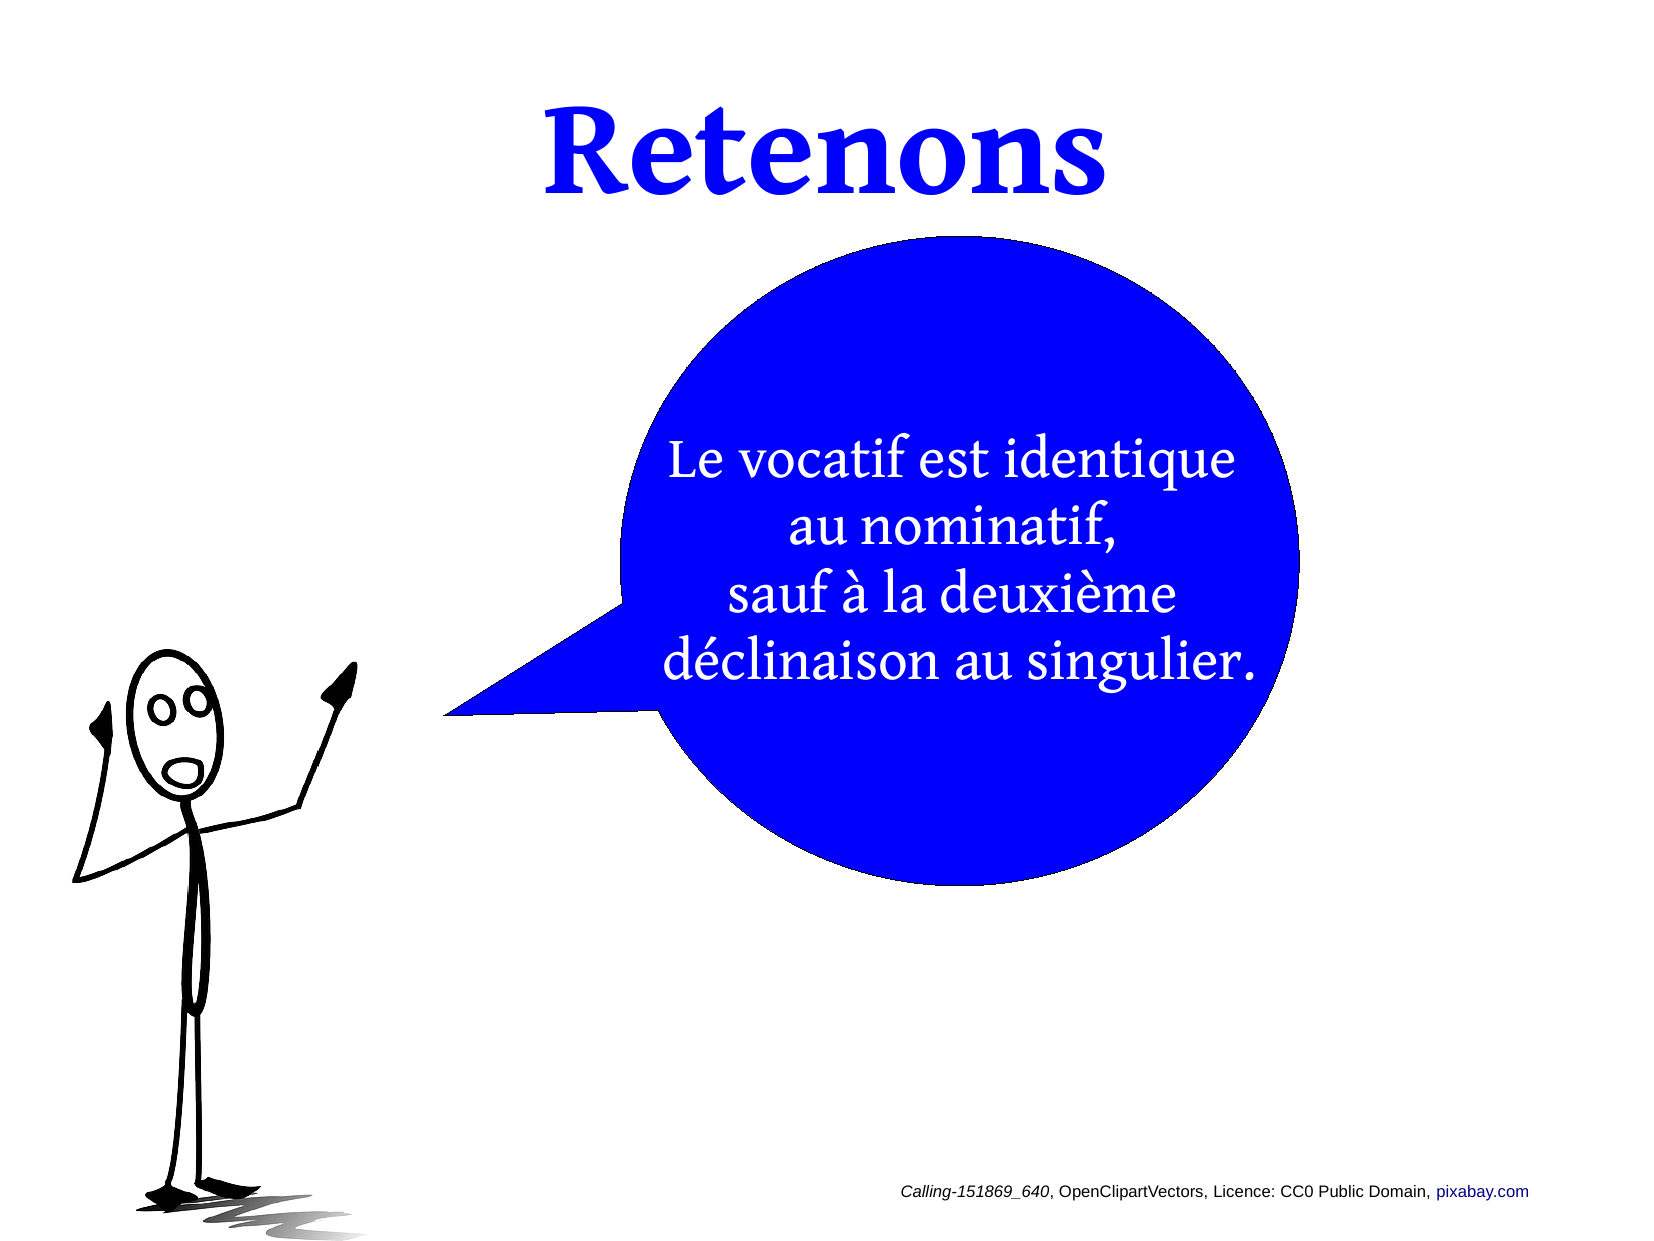

# Retenons
Le vocatif est identique
au nominatif,
sauf à la deuxième
déclinaison au singulier.
Calling-151869_640, OpenClipartVectors, Licence: CC0 Public Domain, pixabay.com